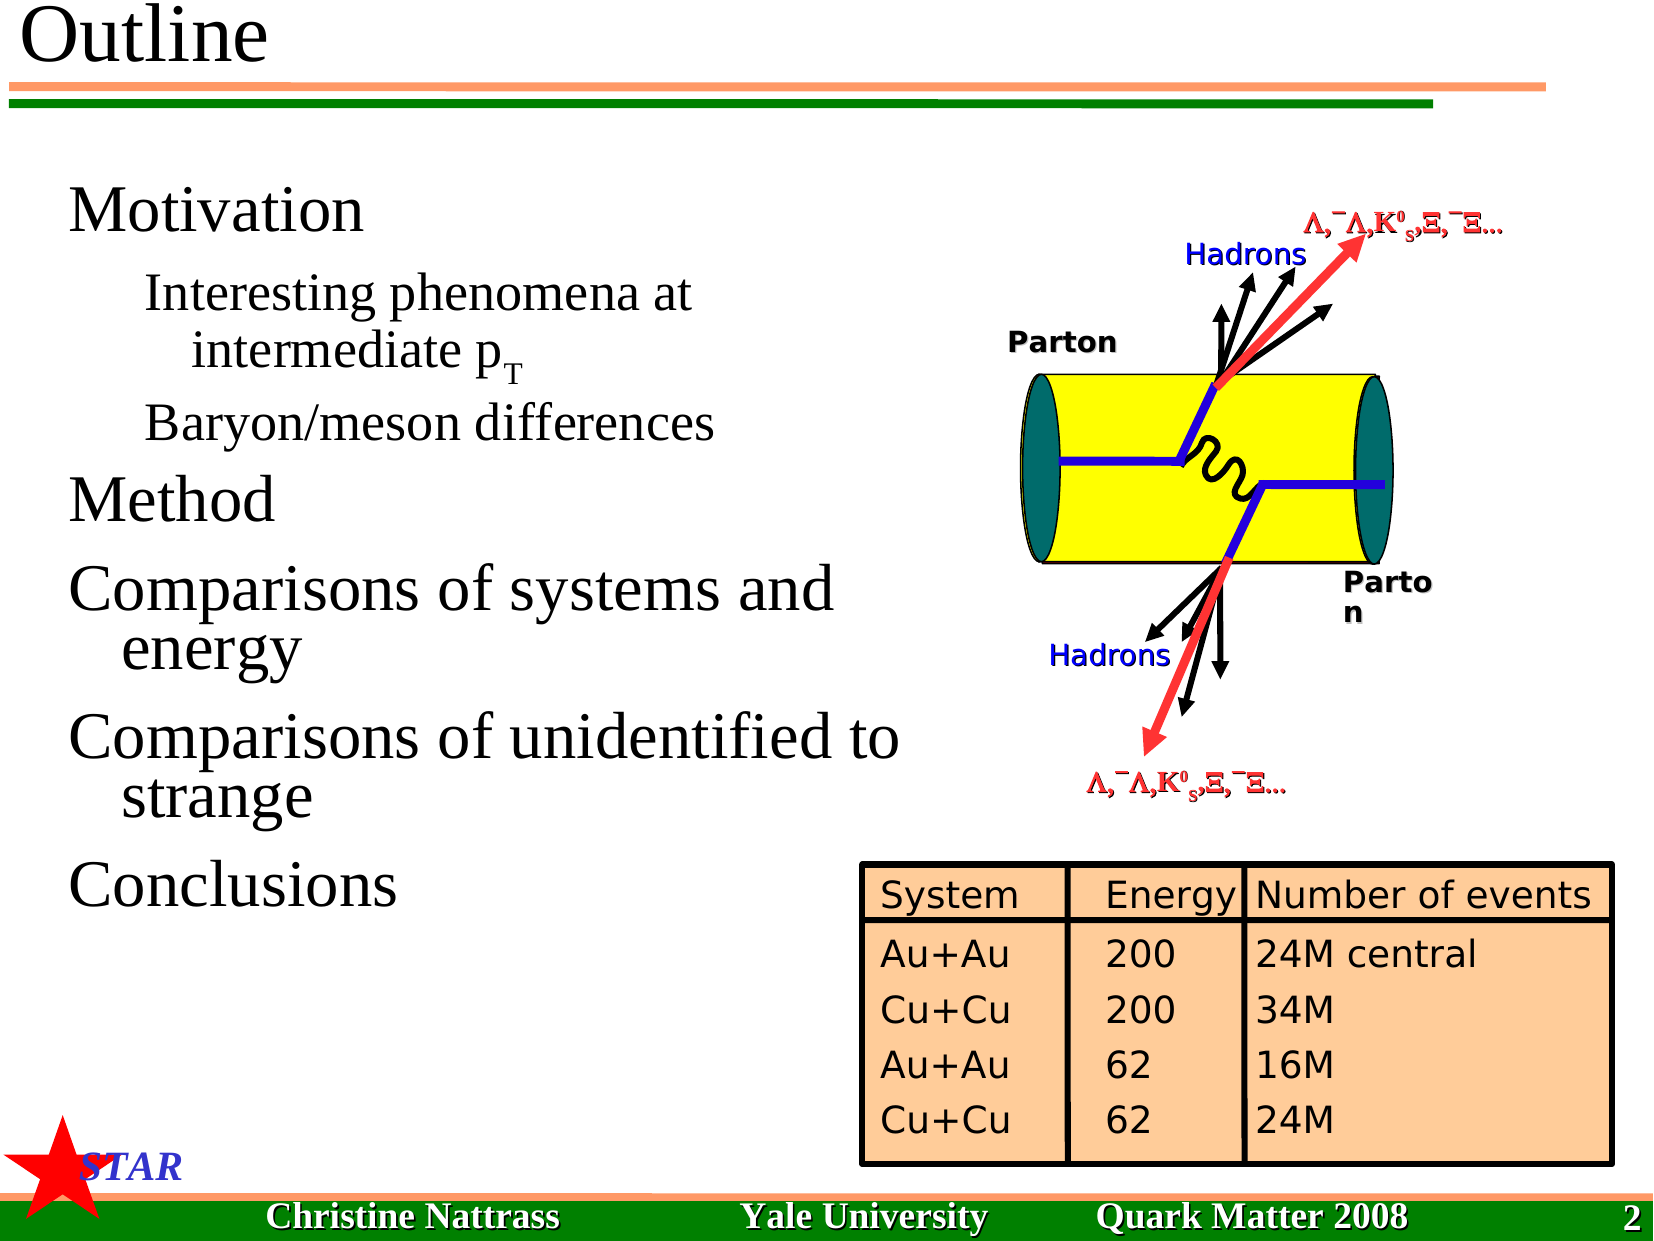

Outline
Motivation
Interesting phenomena at intermediate pT
Baryon/meson differences
Method
Comparisons of systems and energy
Comparisons of unidentified to strange
Conclusions
K0S,
Hadrons
Parton
Parton
Hadrons
K0S,
System		Energy	Number of events
Au+Au		200		24M central
Cu+Cu		200		34M
Au+Au		62		16M
Cu+Cu		62		24M